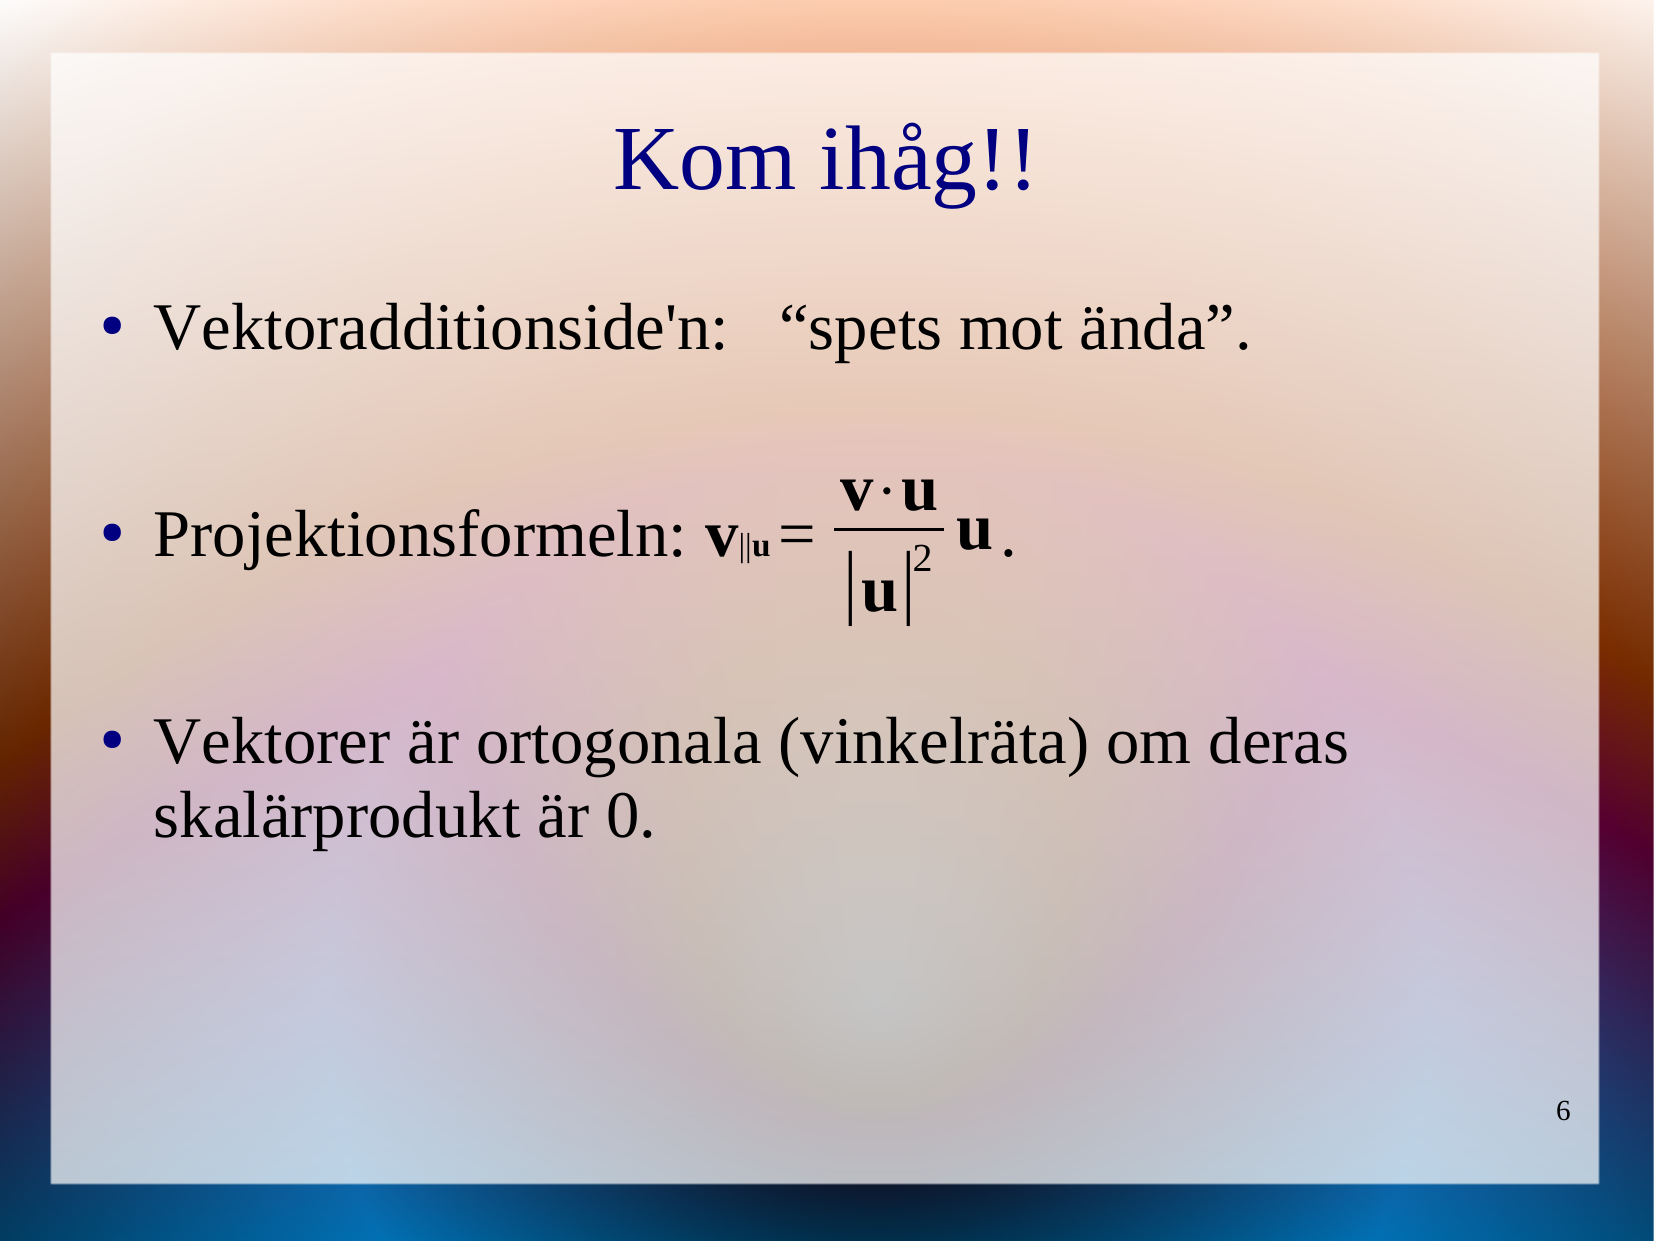

# Kom ihåg!!
Vektoradditionside'n: “spets mot ända”.
Projektionsformeln: v||u = .
Vektorer är ortogonala (vinkelräta) om deras skalärprodukt är 0.
6